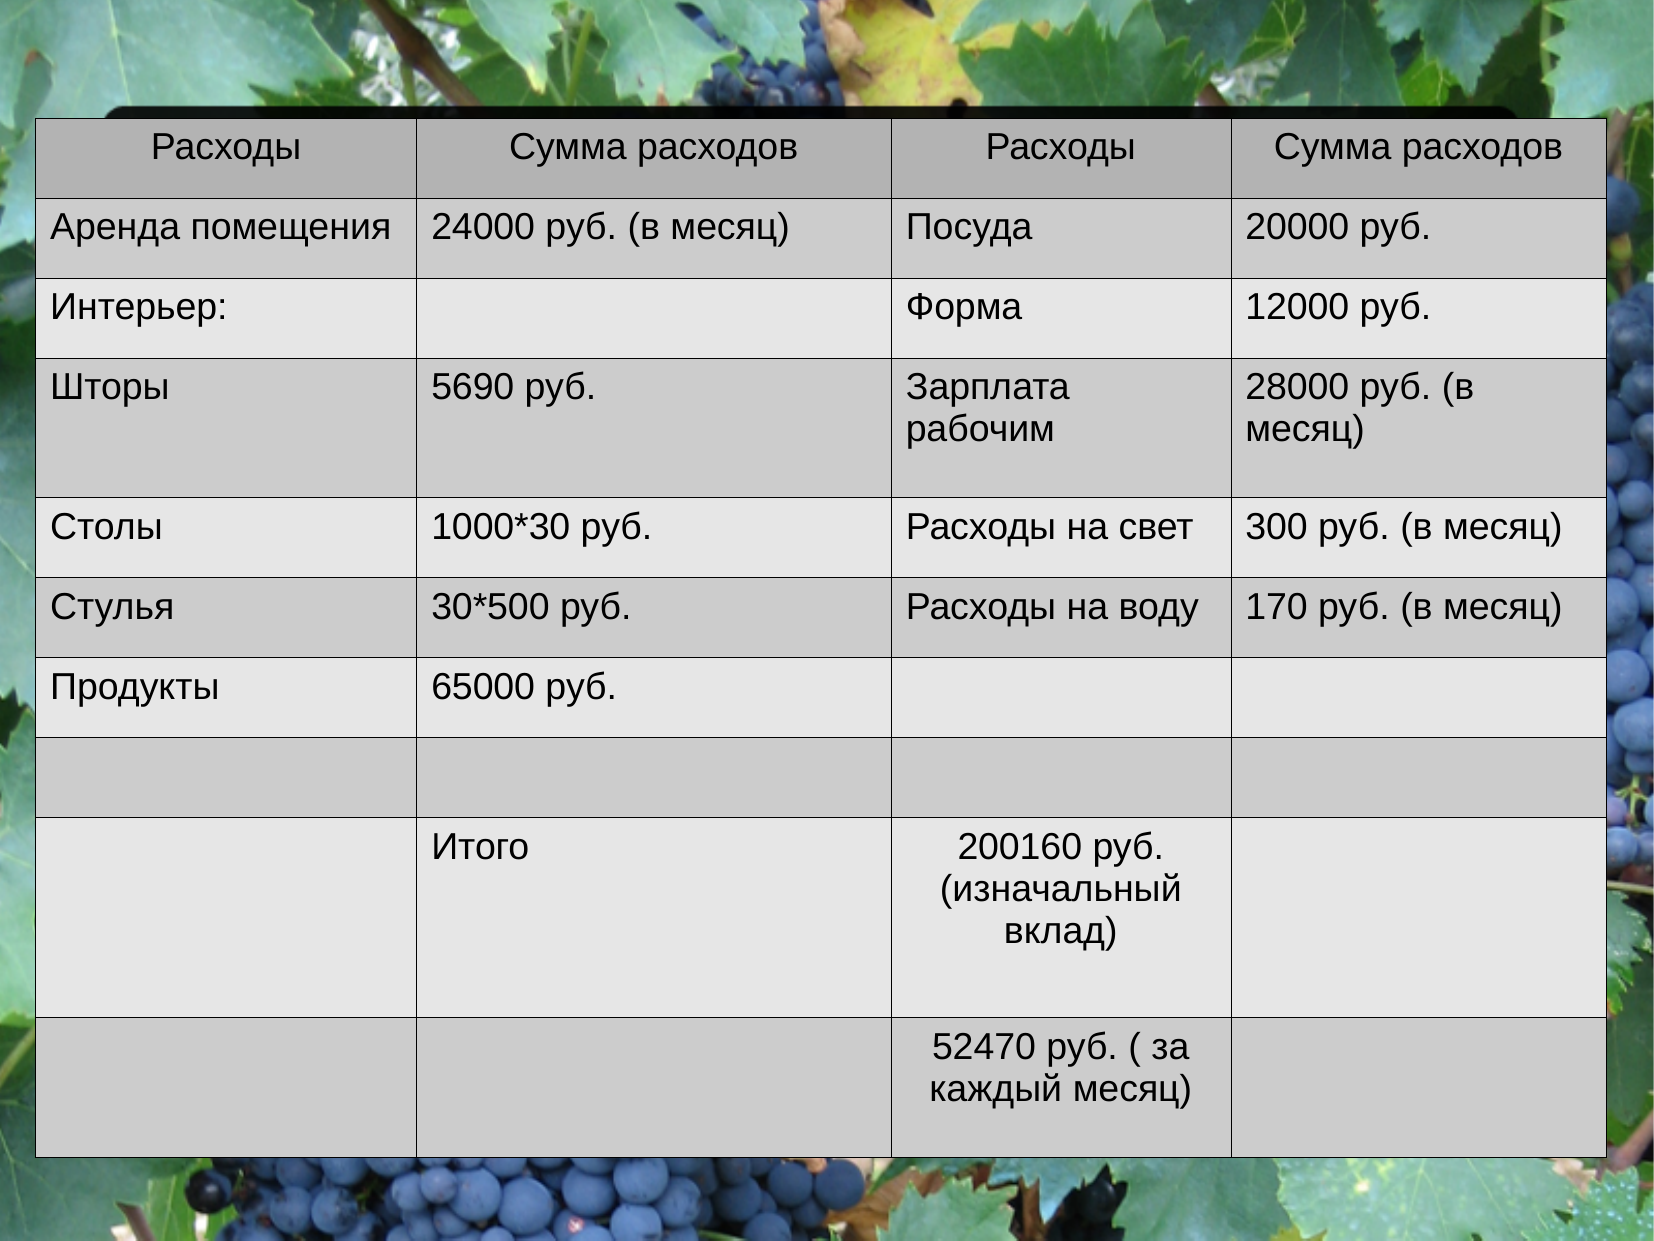

| Расходы | Сумма расходов | Расходы | Сумма расходов |
| --- | --- | --- | --- |
| Аренда помещения | 24000 руб. (в месяц) | Посуда | 20000 руб. |
| Интерьер: | | Форма | 12000 руб. |
| Шторы | 5690 руб. | Зарплата рабочим | 28000 руб. (в месяц) |
| Столы | 1000\*30 руб. | Расходы на свет | 300 руб. (в месяц) |
| Стулья | 30\*500 руб. | Расходы на воду | 170 руб. (в месяц) |
| Продукты | 65000 руб. | | |
| | | | |
| | Итого | 200160 руб. (изначальный вклад) | |
| | | 52470 руб. ( за каждый месяц) | |
#